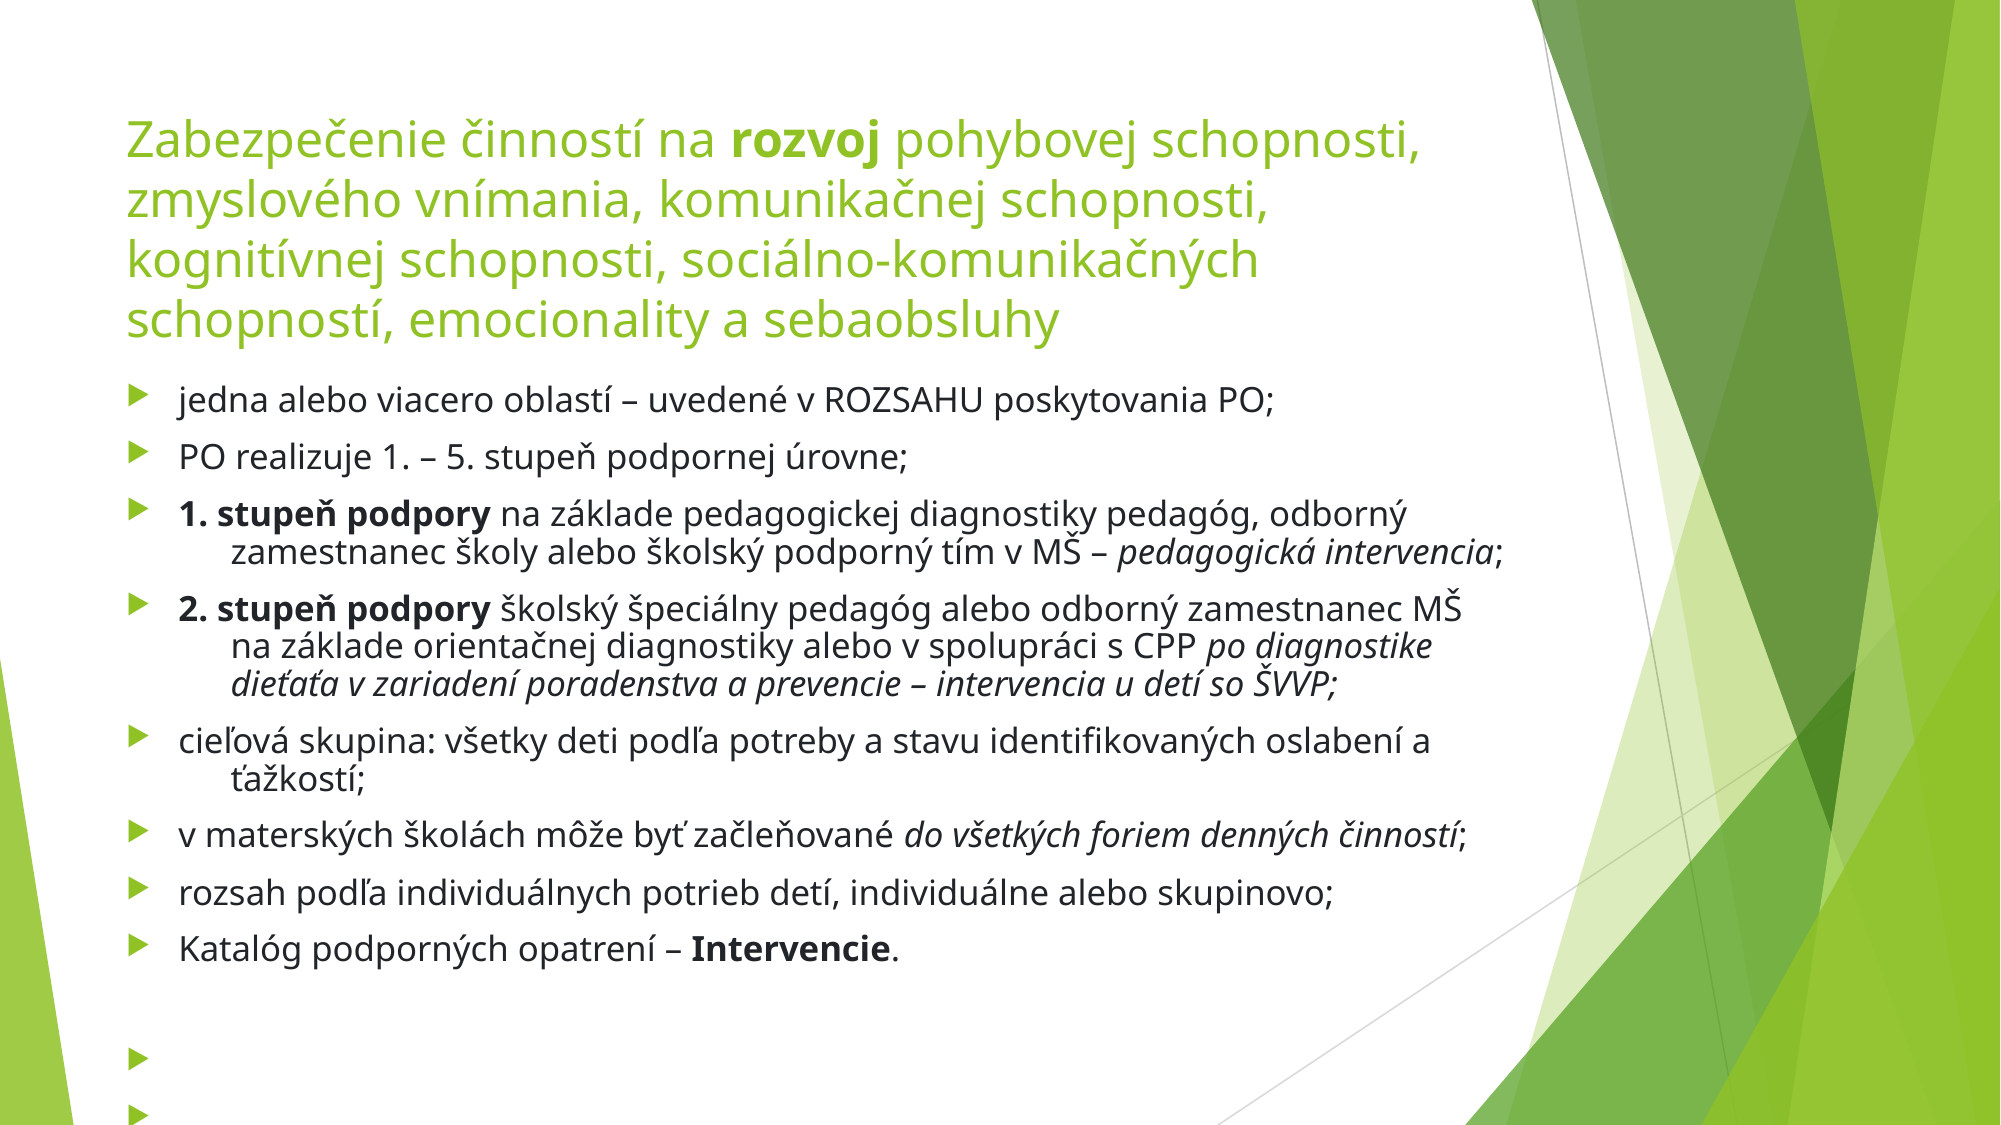

# Zabezpečenie činností na rozvoj pohybovej schopnosti, zmyslového vnímania, komunikačnej schopnosti, kognitívnej schopnosti, sociálno-komunikačných schopností, emocionality a sebaobsluhy
jedna alebo viacero oblastí – uvedené v ROZSAHU poskytovania PO;
PO realizuje 1. – 5. stupeň podpornej úrovne;
1. stupeň podpory na základe pedagogickej diagnostiky pedagóg, odborný zamestnanec školy alebo školský podporný tím v MŠ – pedagogická intervencia;
2. stupeň podpory školský špeciálny pedagóg alebo odborný zamestnanec MŠ na základe orientačnej diagnostiky alebo v spolupráci s CPP po diagnostike dieťaťa v zariadení poradenstva a prevencie – intervencia u detí so ŠVVP;
cieľová skupina: všetky deti podľa potreby a stavu identifikovaných oslabení a ťažkostí;
v materských školách môže byť začleňované do všetkých foriem denných činností;
rozsah podľa individuálnych potrieb detí, individuálne alebo skupinovo;
Katalóg podporných opatrení – Intervencie.